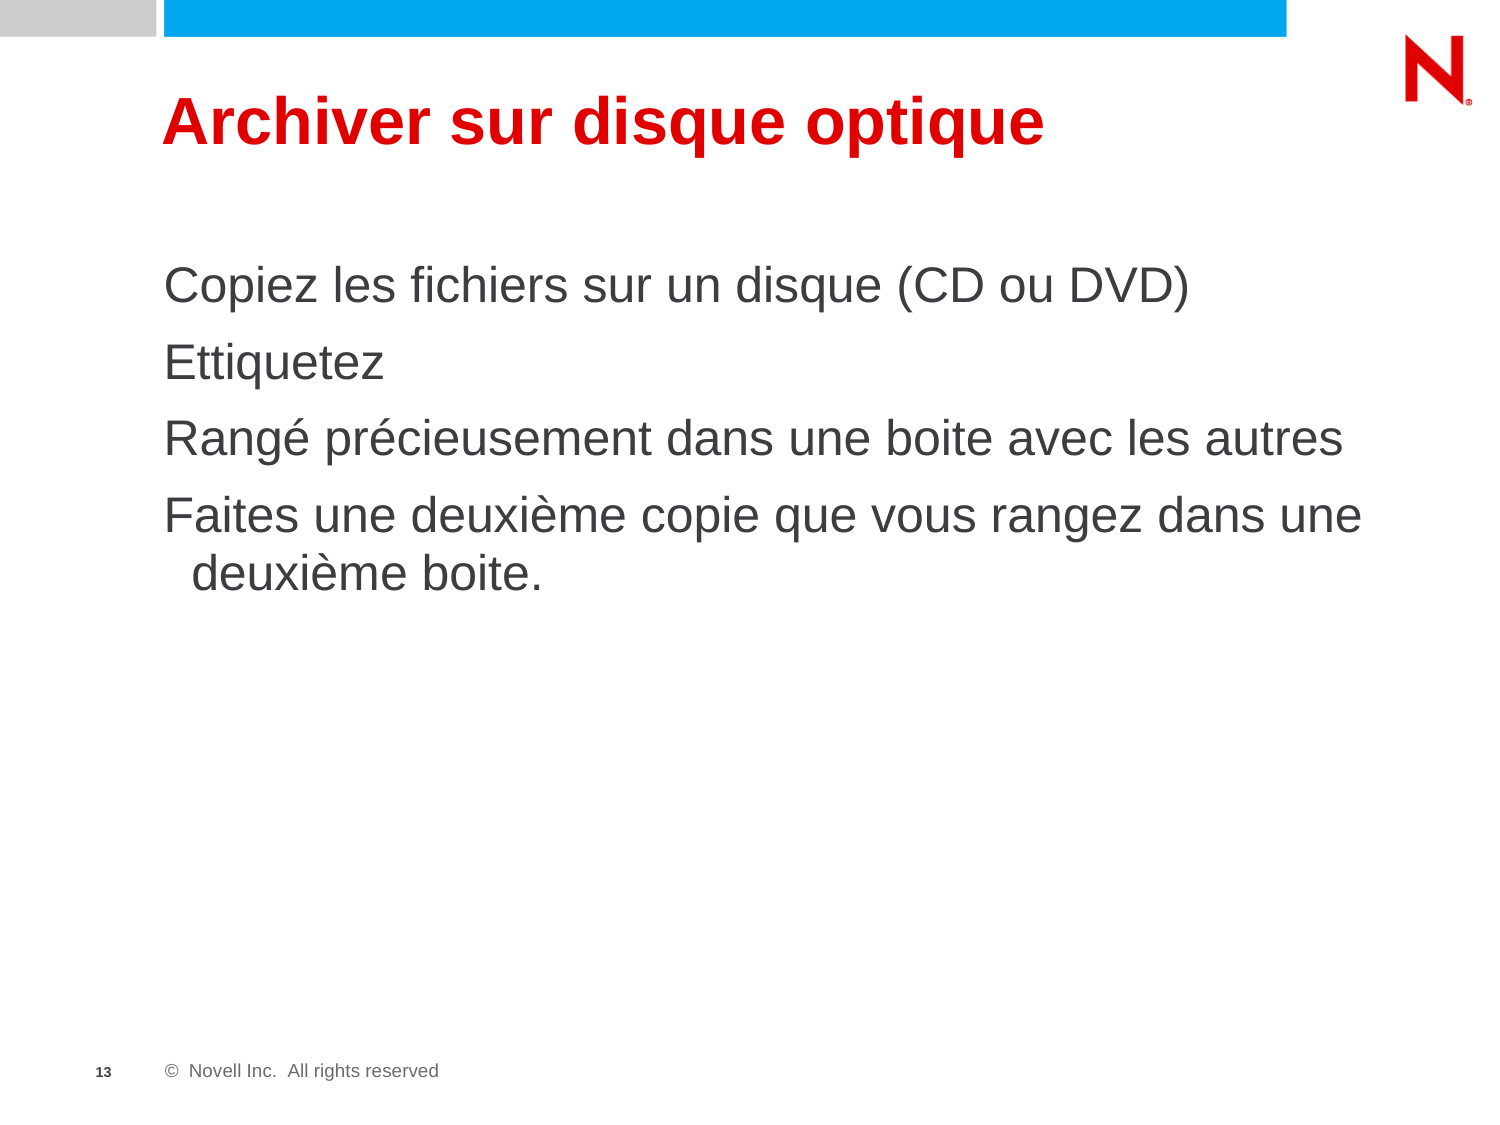

# Archiver sur disque optique
Copiez les fichiers sur un disque (CD ou DVD)
Ettiquetez
Rangé précieusement dans une boite avec les autres
Faites une deuxième copie que vous rangez dans une deuxième boite.